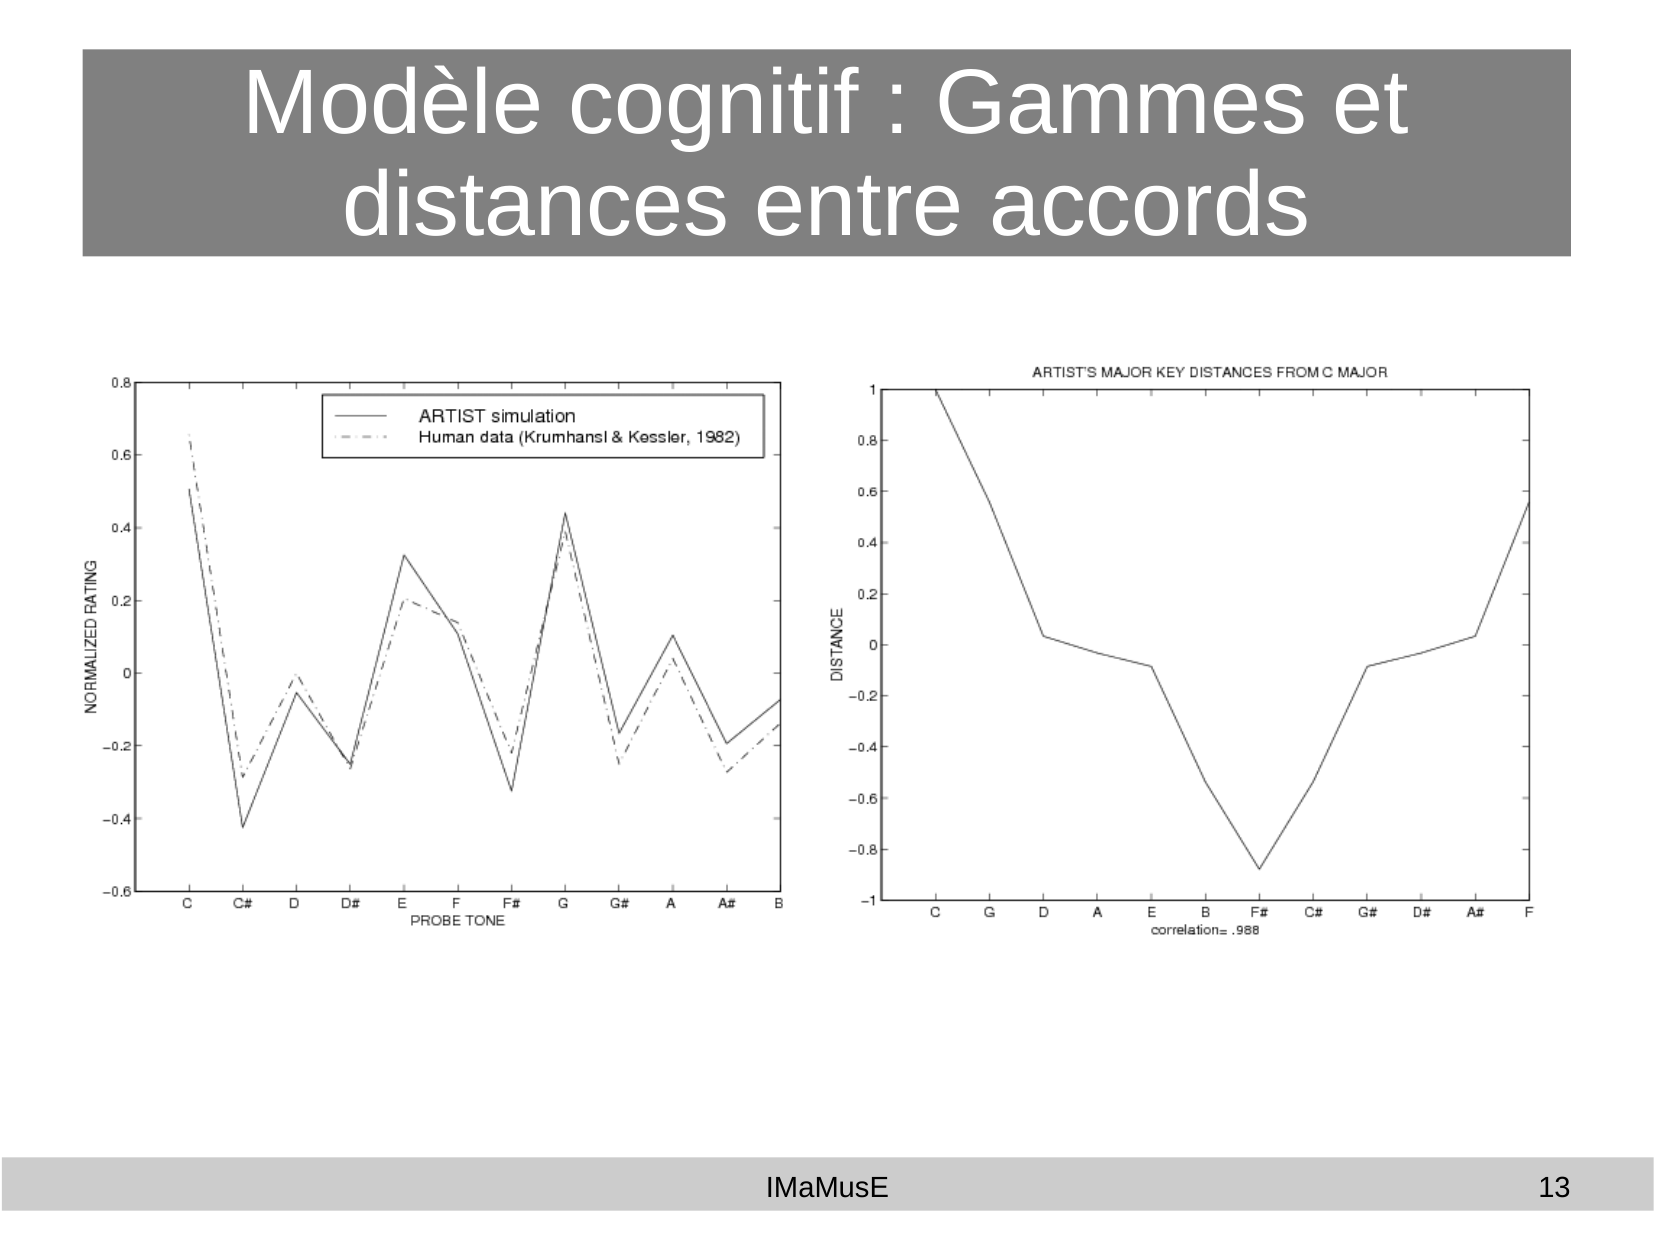

# Modèle cognitif : Gammes et distances entre accords
Imamuse
13